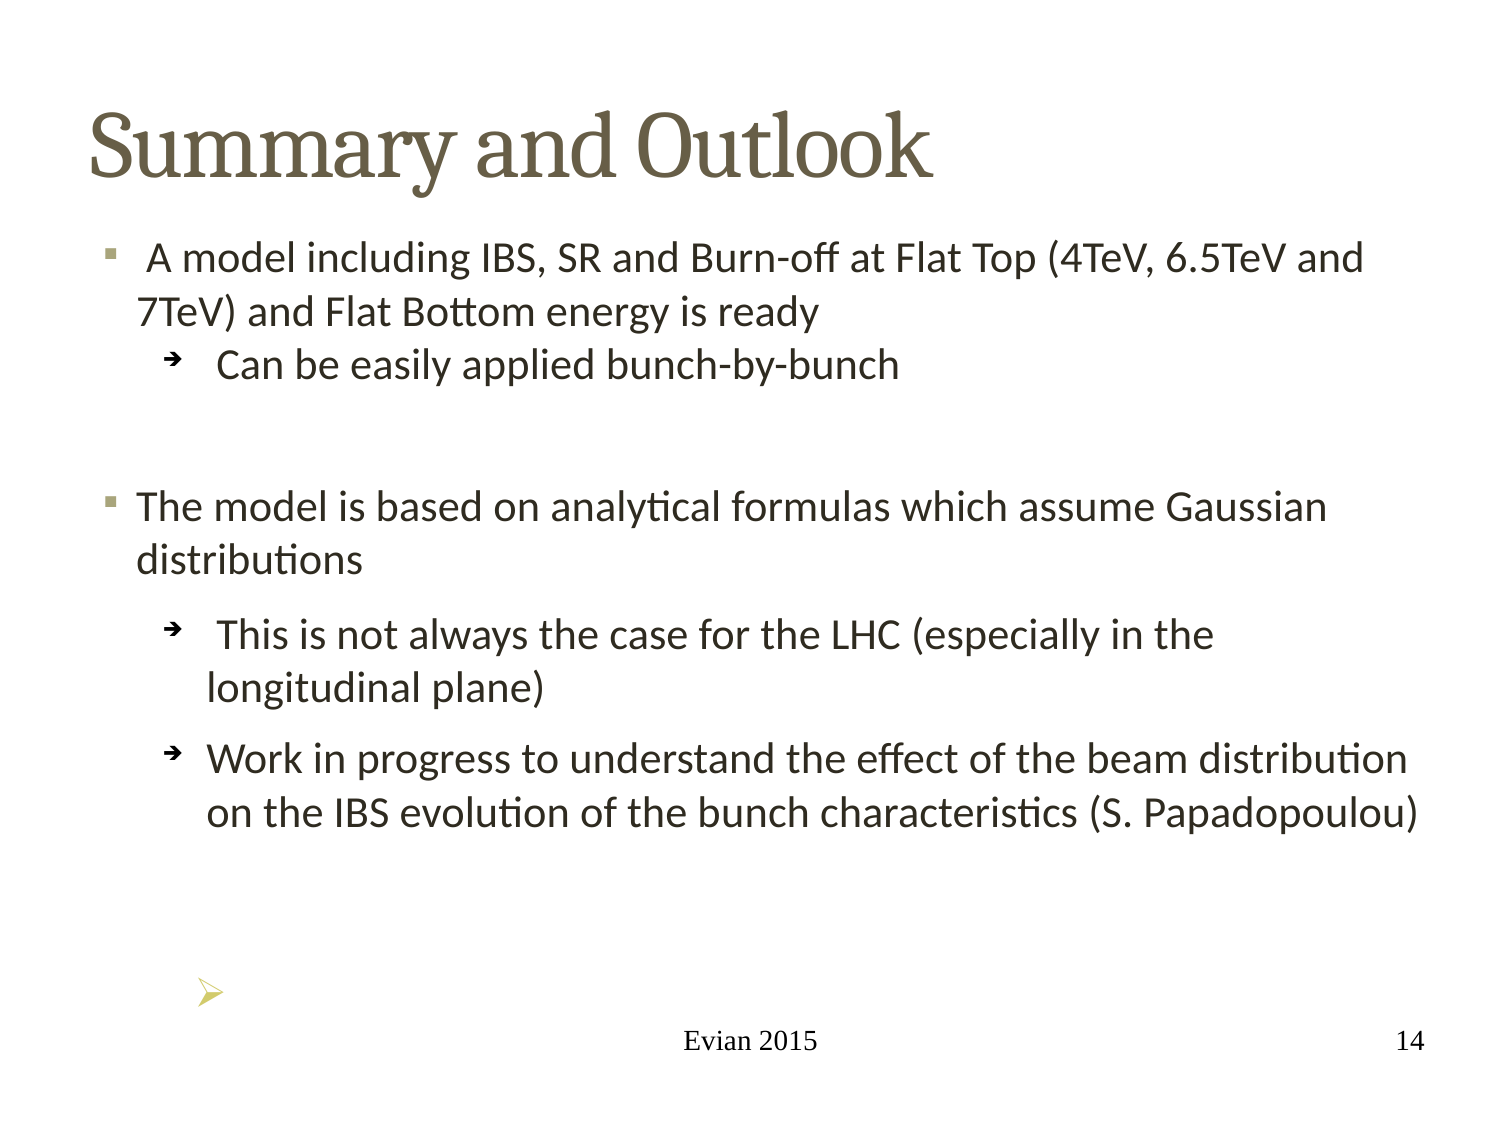

# Summary and Outlook
 A model including IBS, SR and Burn-off at Flat Top (4TeV, 6.5TeV and 7TeV) and Flat Bottom energy is ready
 Can be easily applied bunch-by-bunch
The model is based on analytical formulas which assume Gaussian distributions
 This is not always the case for the LHC (especially in the longitudinal plane)
Work in progress to understand the effect of the beam distribution on the IBS evolution of the bunch characteristics (S. Papadopoulou)
Evian 2015
14